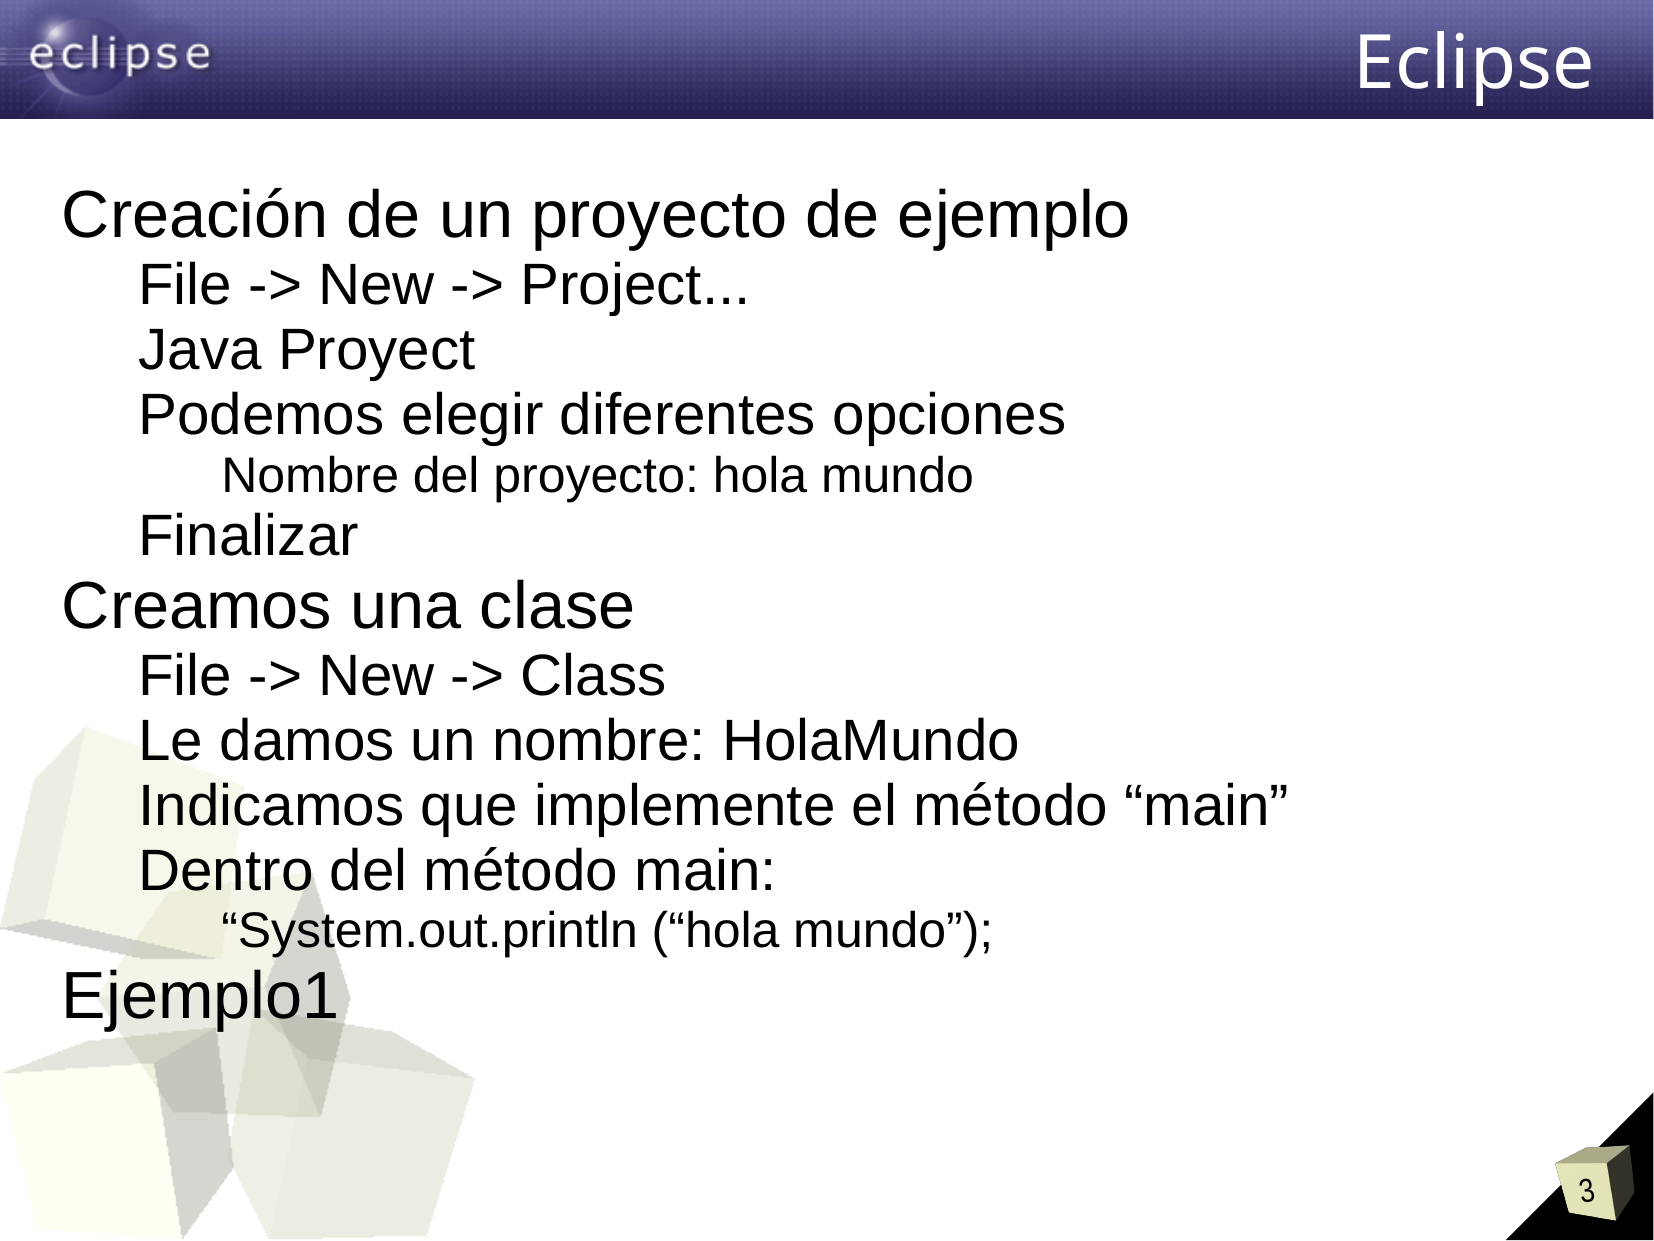

# Eclipse
Creación de un proyecto de ejemplo
File -> New -> Project...
Java Proyect
Podemos elegir diferentes opciones
Nombre del proyecto: hola mundo
Finalizar
Creamos una clase
File -> New -> Class
Le damos un nombre: HolaMundo
Indicamos que implemente el método “main”
Dentro del método main:
“System.out.println (“hola mundo”);
Ejemplo1